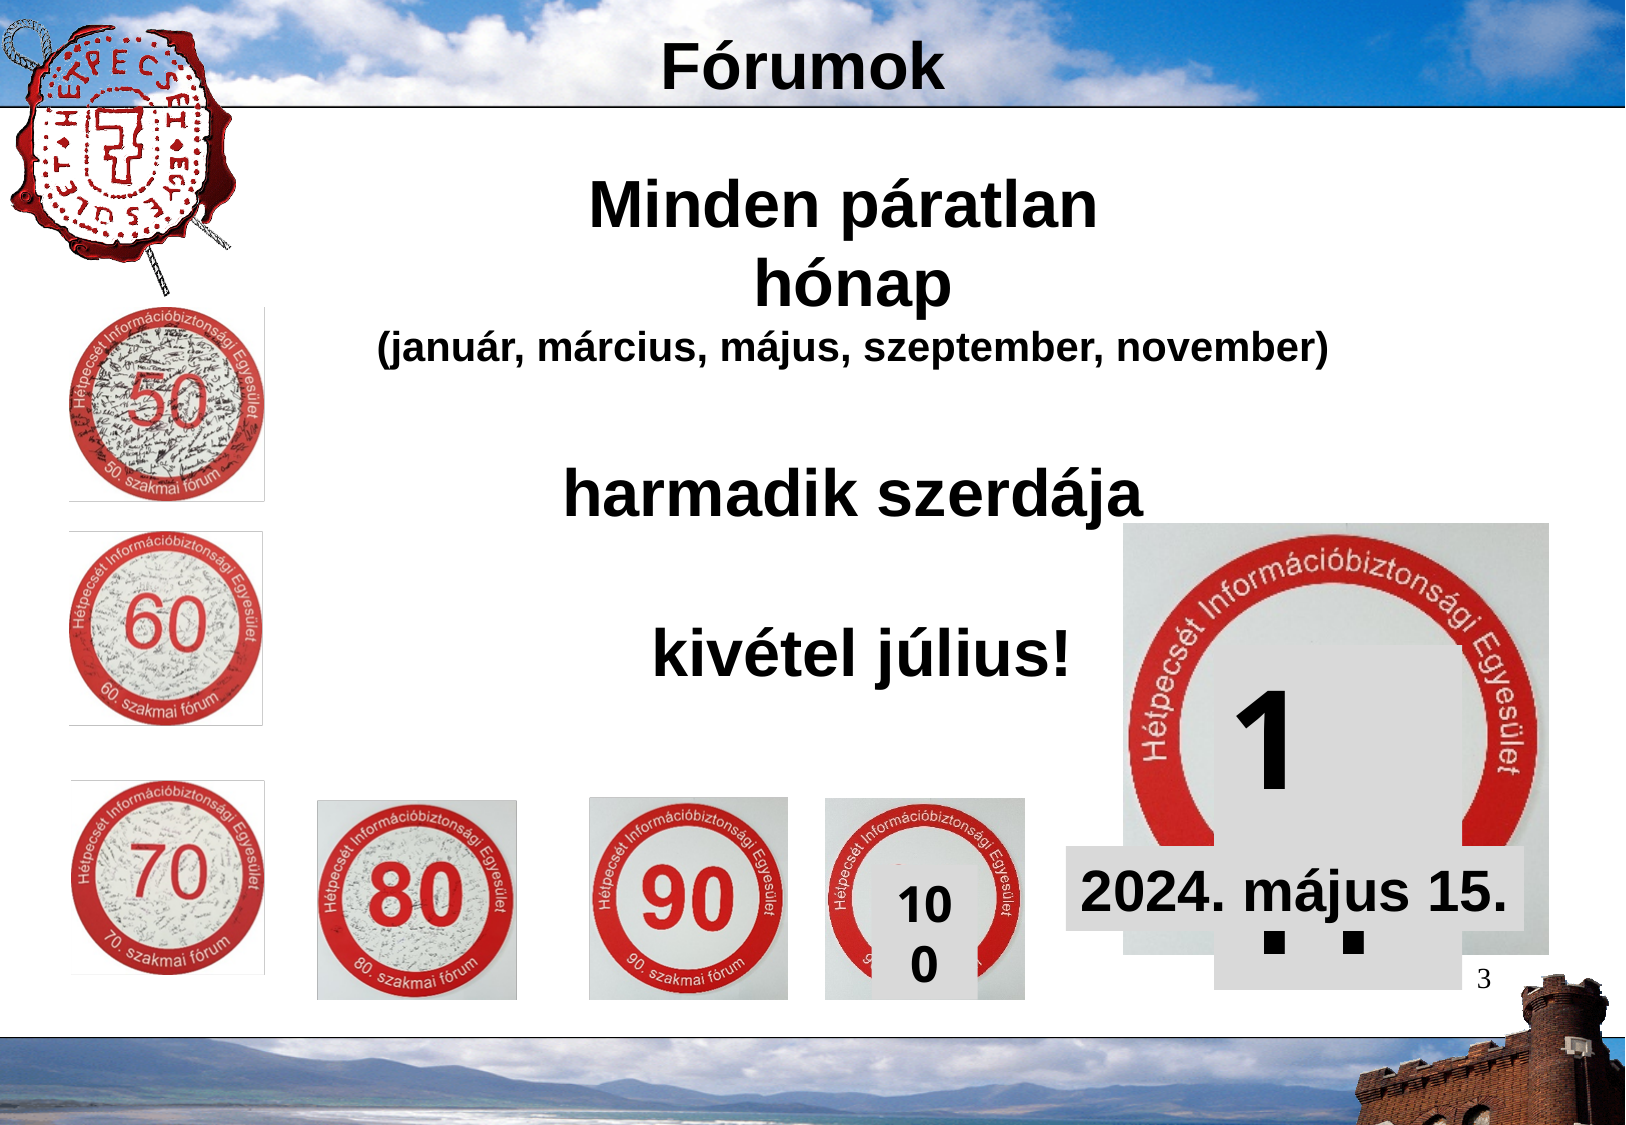

Fórumok
Minden páratlan
hónap
(január, március, május, szeptember, november)
harmadik szerdája
 kivétel július!
1 11
2024. május 15.
100